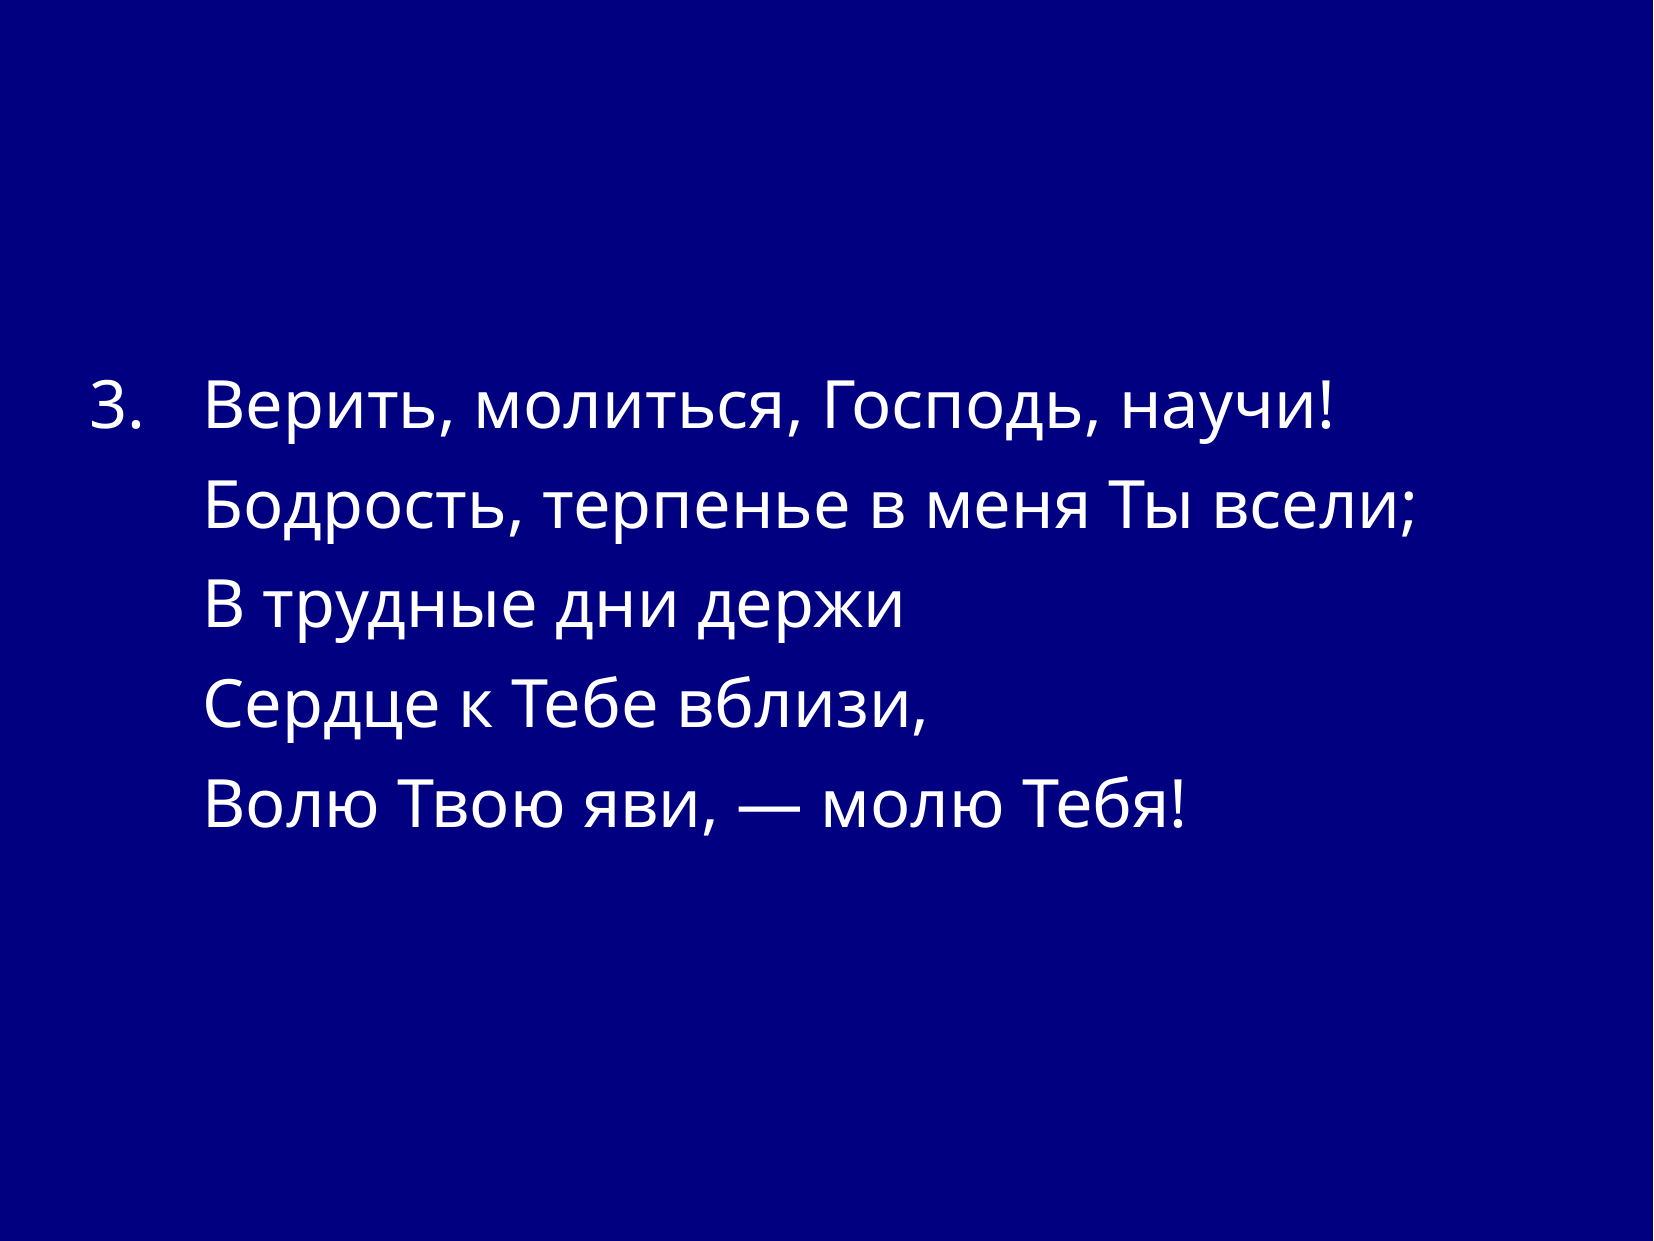

3.	Верить, молиться, Господь, научи!
	Бодрость, терпенье в меня Ты всели;
	В трудные дни держи
	Сердце к Тебе вблизи,
	Волю Твою яви, — молю Тебя!